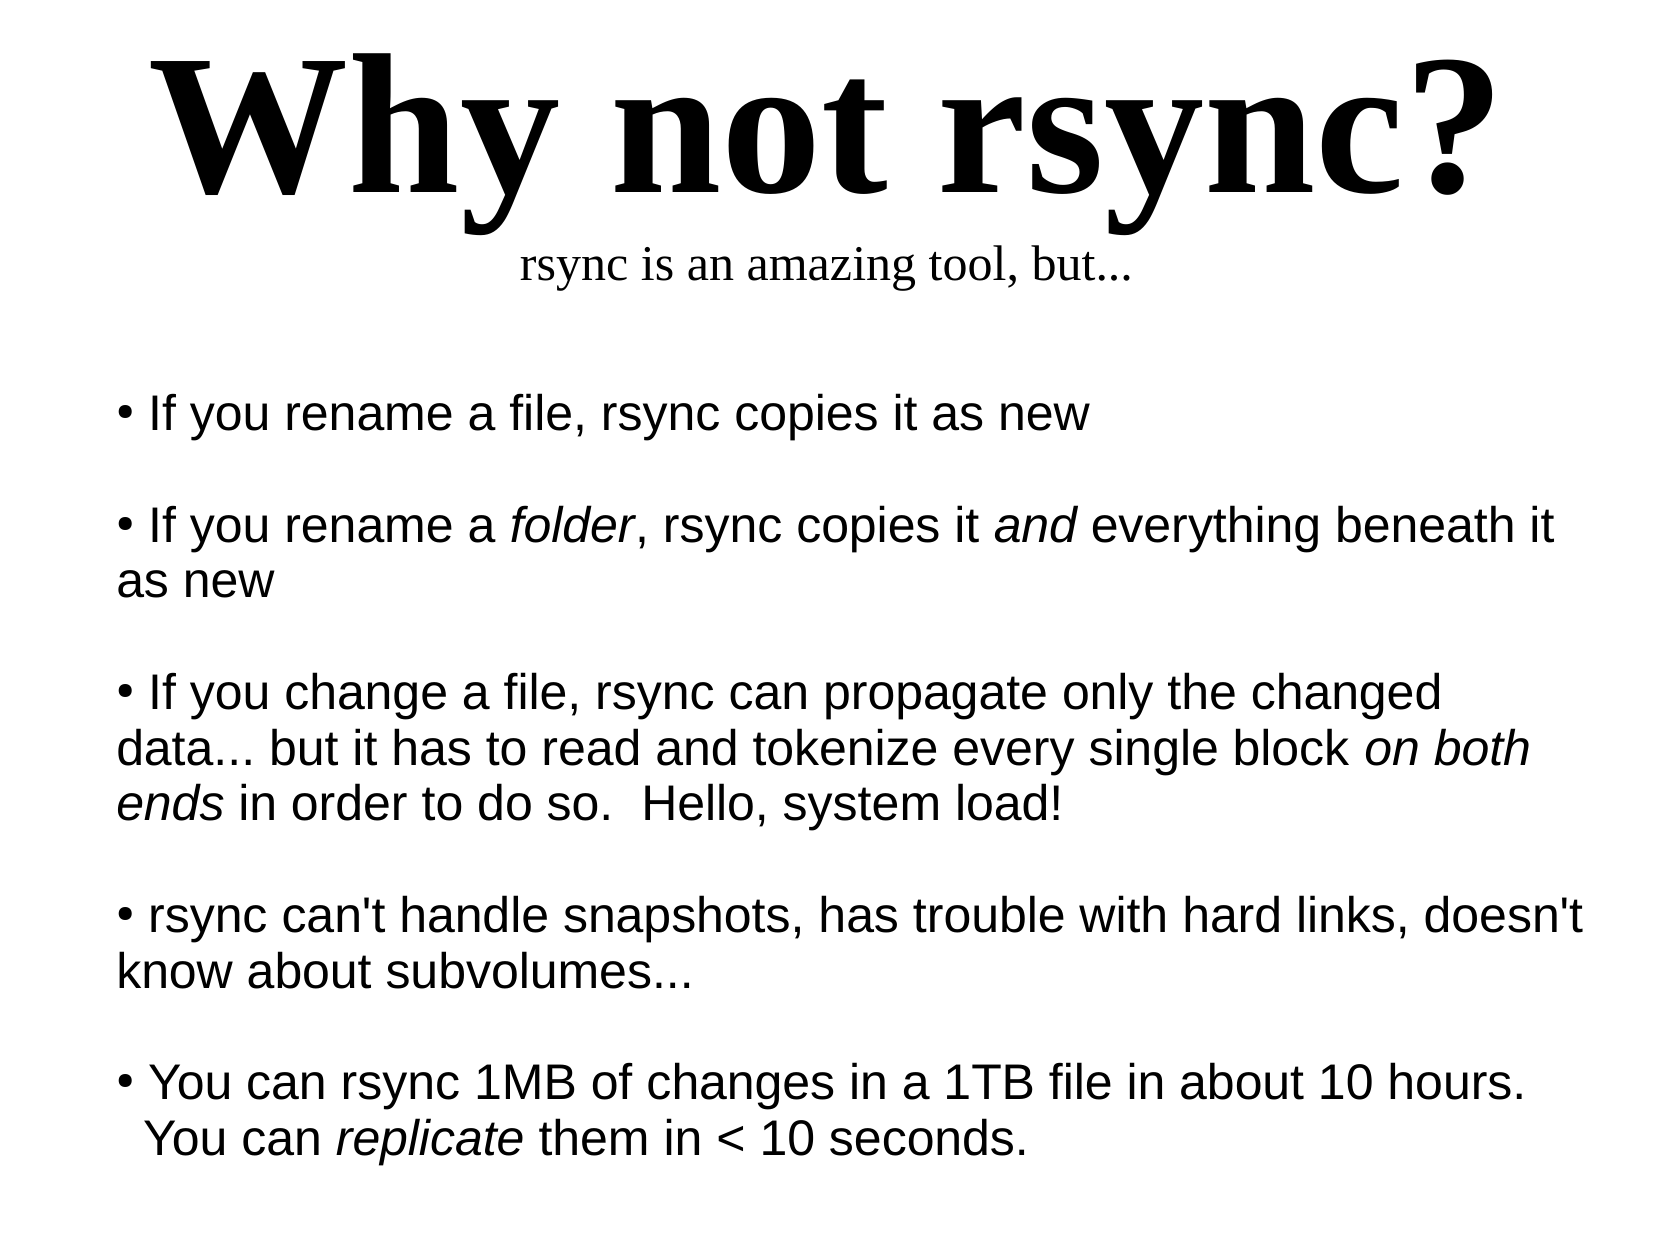

# Why not rsync? rsync is an amazing tool, but...
| If you rename a file, rsync copies it as new If you rename a folder, rsync copies it and everything beneath it as new If you change a file, rsync can propagate only the changed data... but it has to read and tokenize every single block on both ends in order to do so. Hello, system load! rsync can't handle snapshots, has trouble with hard links, doesn't know about subvolumes... You can rsync 1MB of changes in a 1TB file in about 10 hours. You can replicate them in < 10 seconds. |
| --- |